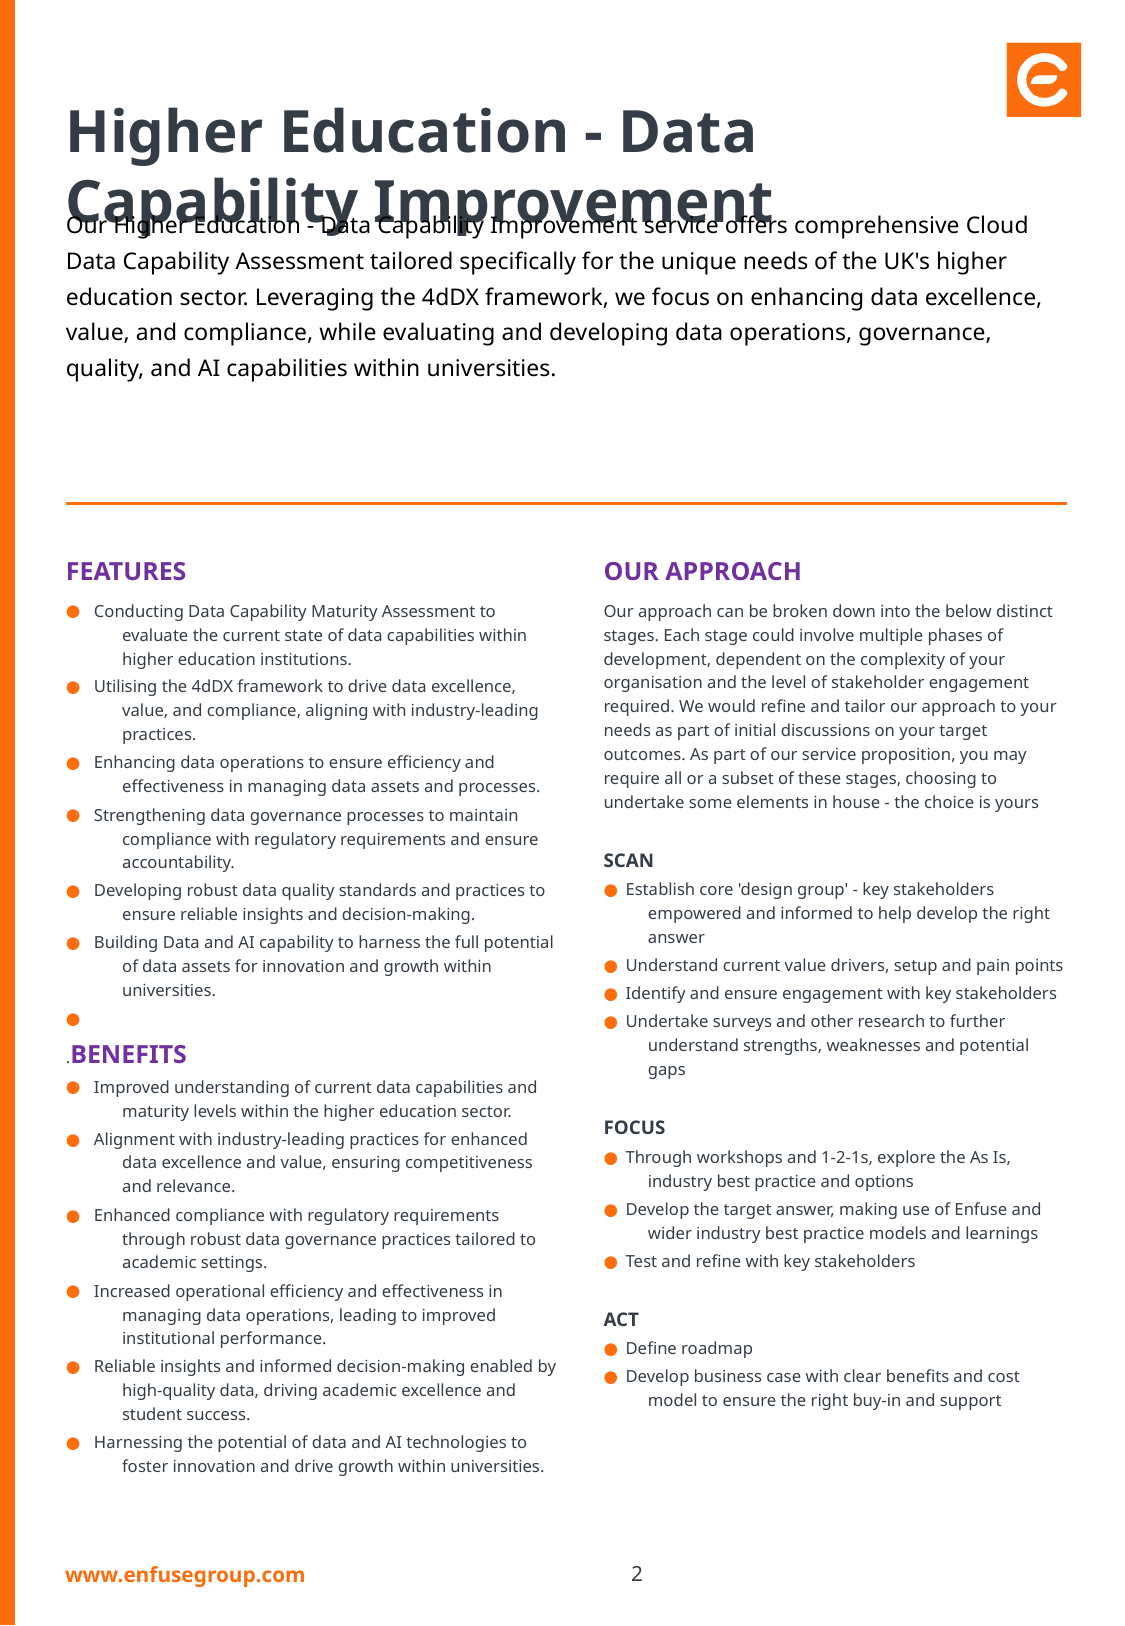

Higher Education - Data Capability Improvement
Our Higher Education - Data Capability Improvement service offers comprehensive Cloud Data Capability Assessment tailored specifically for the unique needs of the UK's higher education sector. Leveraging the 4dDX framework, we focus on enhancing data excellence, value, and compliance, while evaluating and developing data operations, governance, quality, and AI capabilities within universities.
FEATURES
OUR APPROACH
Conducting Data Capability Maturity Assessment to evaluate the current state of data capabilities within higher education institutions.
Utilising the 4dDX framework to drive data excellence, value, and compliance, aligning with industry-leading practices.
Enhancing data operations to ensure efficiency and effectiveness in managing data assets and processes.
Strengthening data governance processes to maintain compliance with regulatory requirements and ensure accountability.
Developing robust data quality standards and practices to ensure reliable insights and decision-making.
Building Data and AI capability to harness the full potential of data assets for innovation and growth within universities.
.BENEFITS
Improved understanding of current data capabilities and maturity levels within the higher education sector.
Alignment with industry-leading practices for enhanced data excellence and value, ensuring competitiveness and relevance.
Enhanced compliance with regulatory requirements through robust data governance practices tailored to academic settings.
Increased operational efficiency and effectiveness in managing data operations, leading to improved institutional performance.
Reliable insights and informed decision-making enabled by high-quality data, driving academic excellence and student success.
Harnessing the potential of data and AI technologies to foster innovation and drive growth within universities.
Our approach can be broken down into the below distinct stages. Each stage could involve multiple phases of development, dependent on the complexity of your organisation and the level of stakeholder engagement required. We would refine and tailor our approach to your needs as part of initial discussions on your target outcomes. As part of our service proposition, you may require all or a subset of these stages, choosing to undertake some elements in house - the choice is yours
SCAN
Establish core 'design group' - key stakeholders empowered and informed to help develop the right answer
Understand current value drivers, setup and pain points
Identify and ensure engagement with key stakeholders
Undertake surveys and other research to further understand strengths, weaknesses and potential gaps
FOCUS
Through workshops and 1-2-1s, explore the As Is, industry best practice and options
Develop the target answer, making use of Enfuse and wider industry best practice models and learnings
Test and refine with key stakeholders
ACT
Define roadmap
Develop business case with clear benefits and cost model to ensure the right buy-in and support